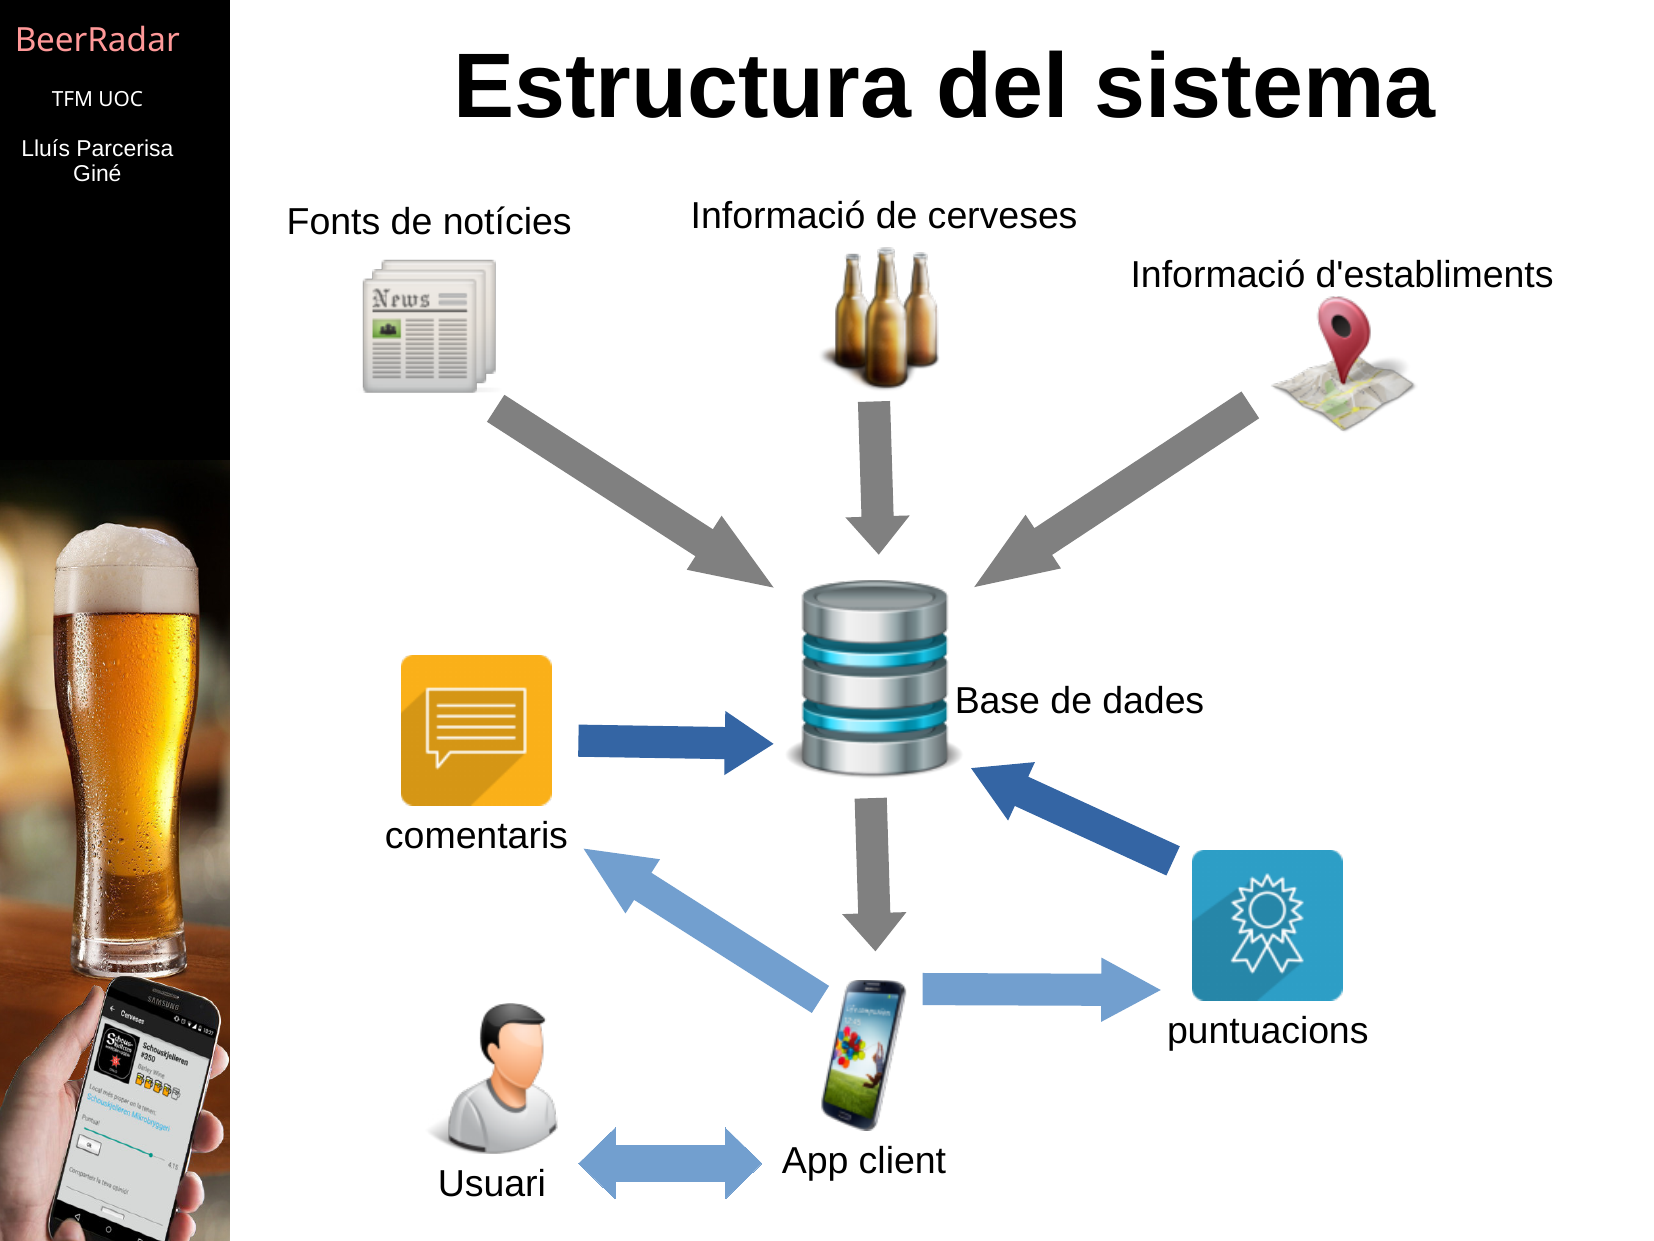

# Estructura del sistema
Informació de cerveses
Fonts de notícies
Informació d'establiments
			 Base de dades
comentaris
puntuacions
App client
Usuari